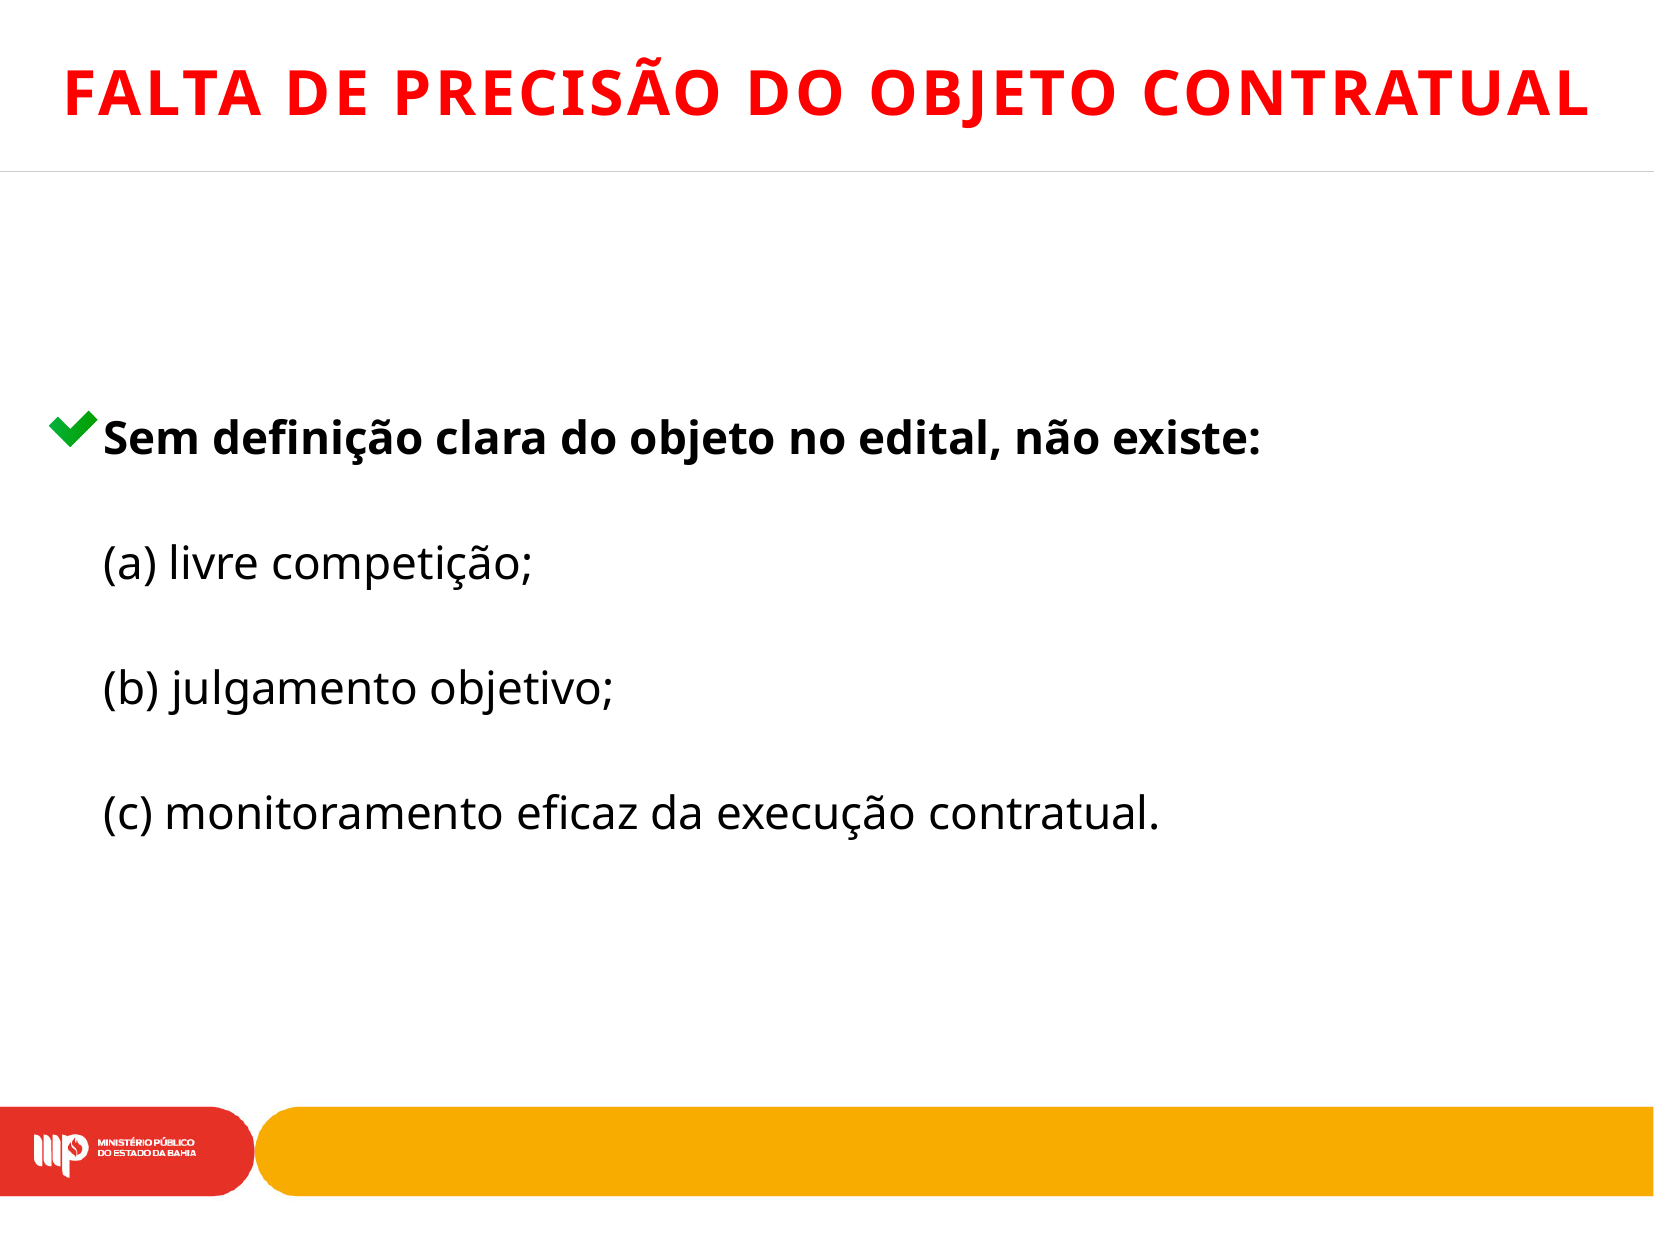

FALTA DE PRECISÃO DO OBJETO CONTRATUAL
Sem definição clara do objeto no edital, não existe:
(a) livre competição;
(b) julgamento objetivo;
(c) monitoramento eficaz da execução contratual.